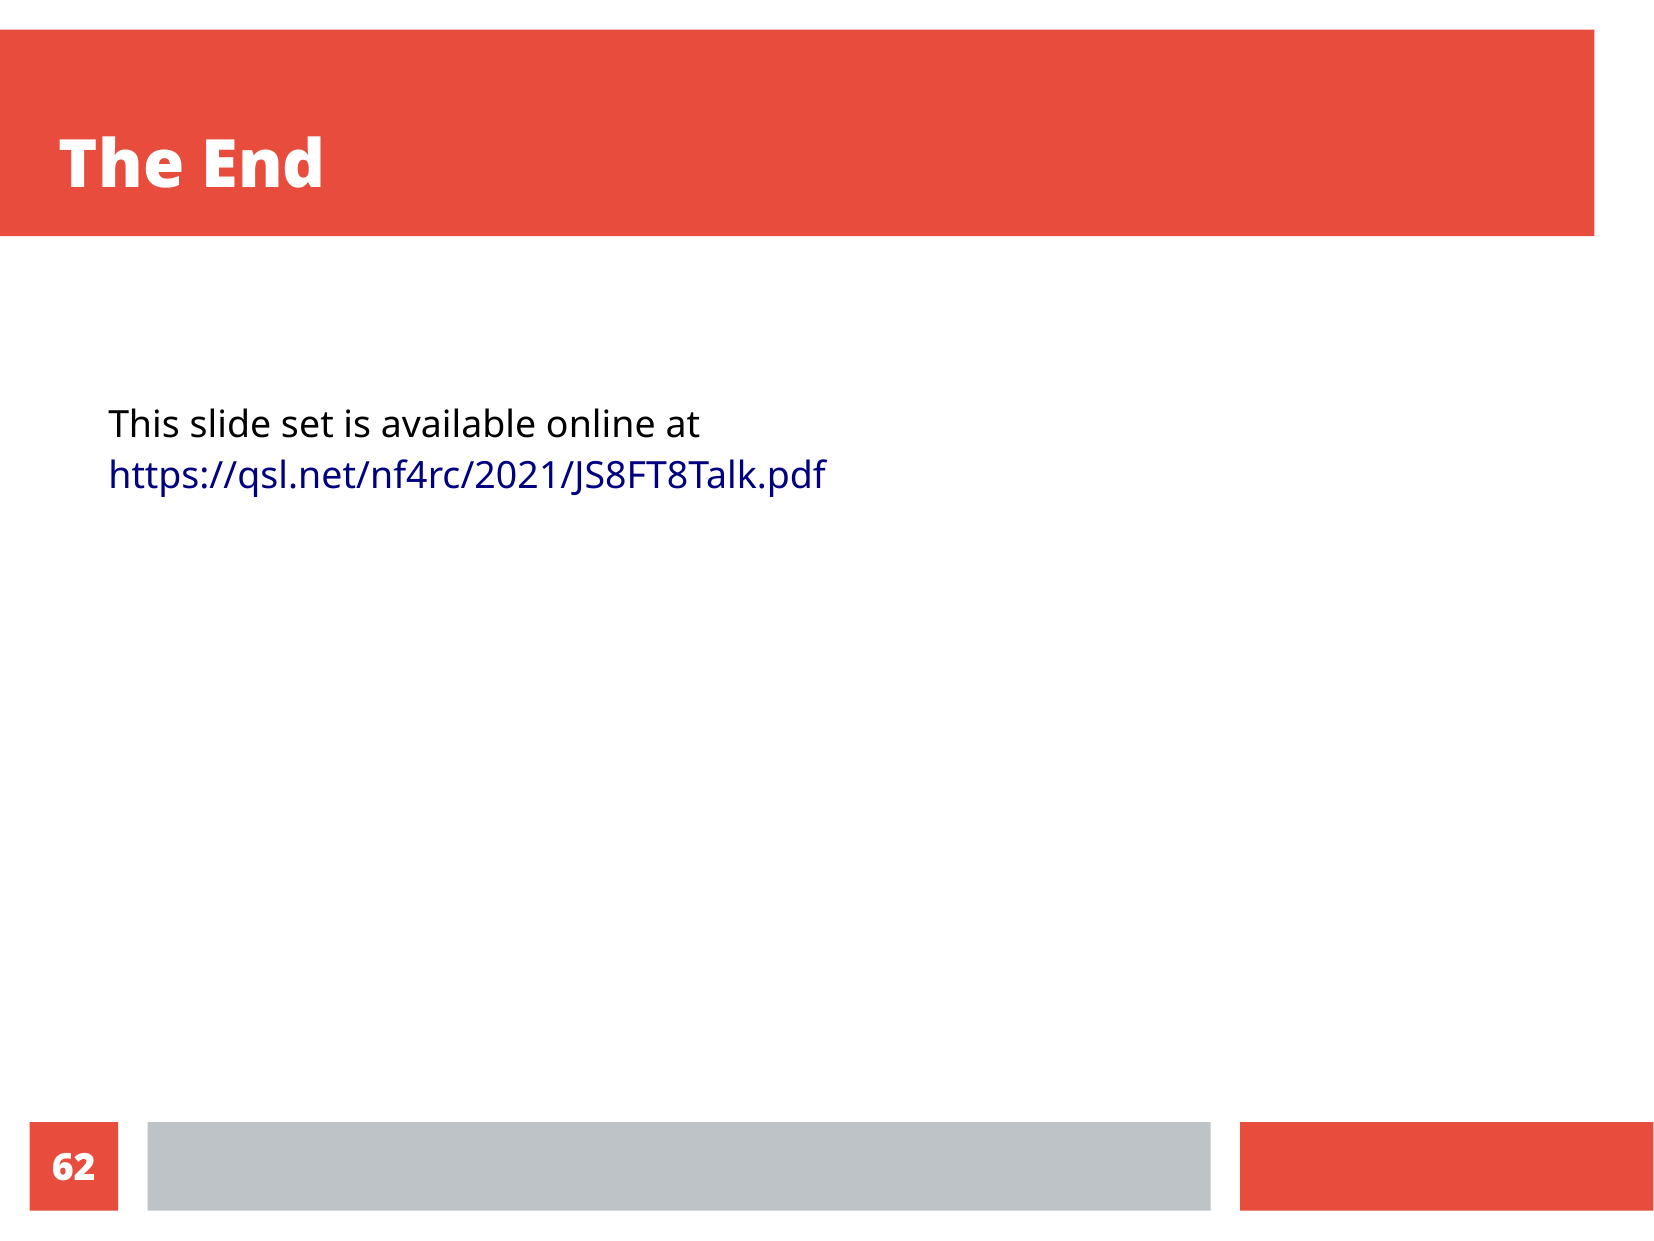

# The End
This slide set is available online at
https://qsl.net/nf4rc/2021/JS8FT8Talk.pdf
62